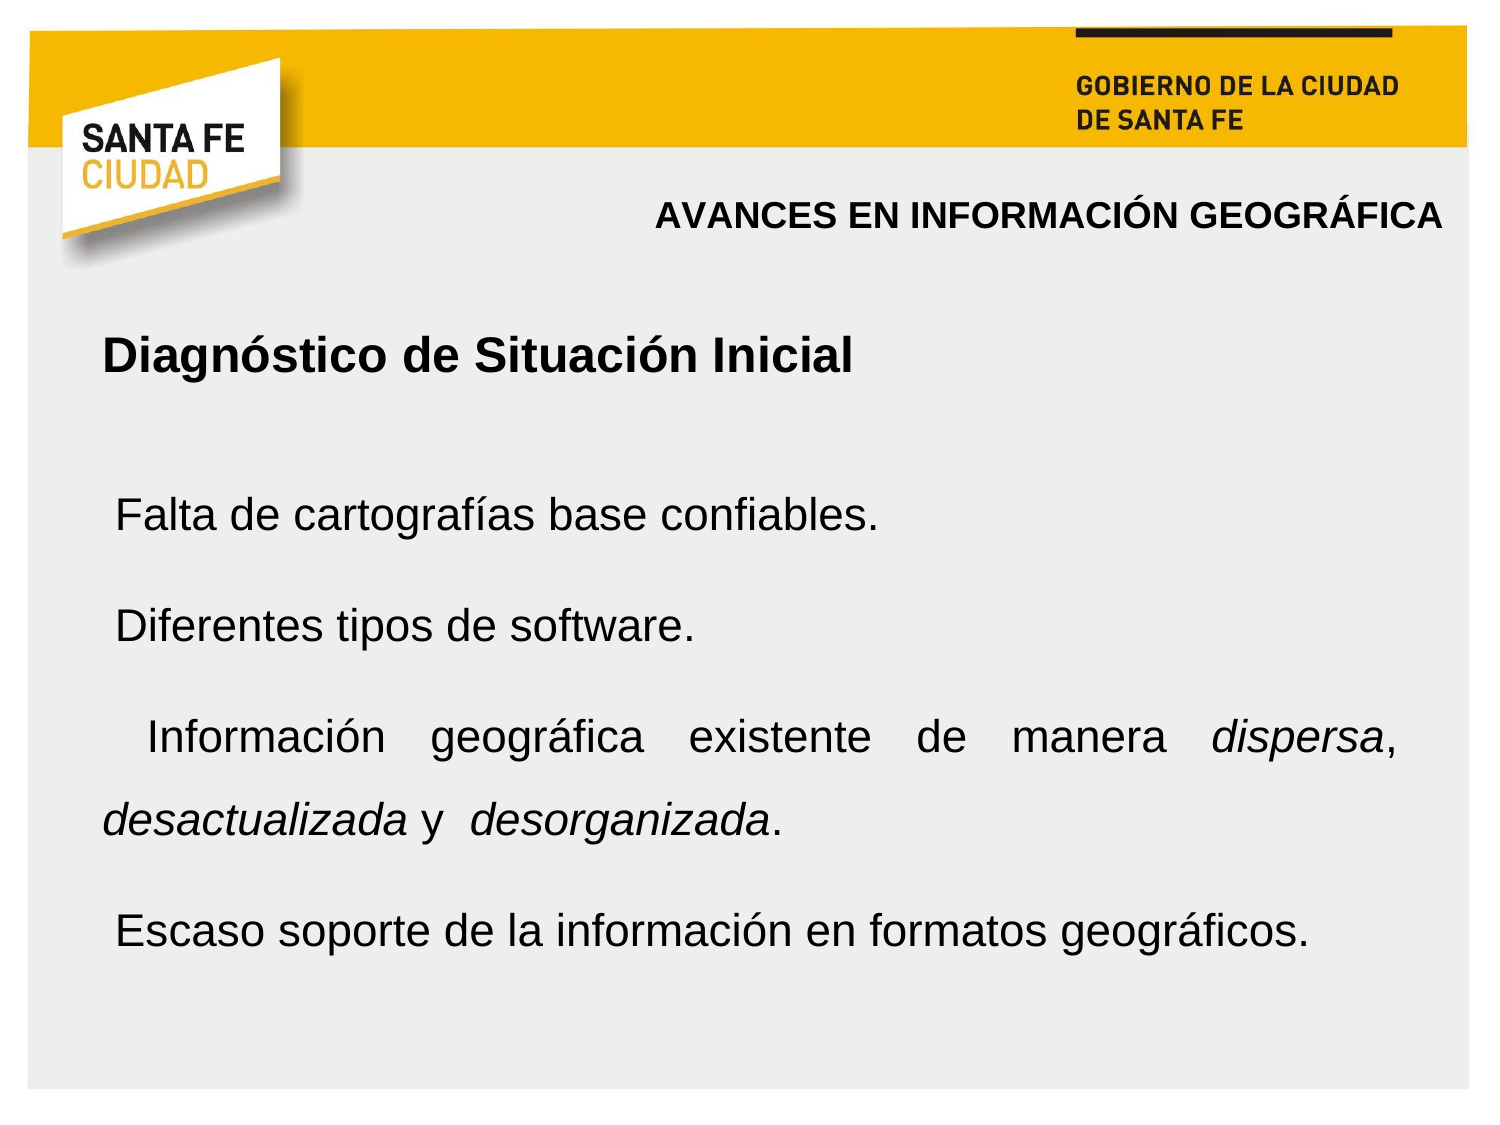

AVANCES EN INFORMACIÓN GEOGRÁFICA
Diagnóstico de Situación Inicial
 Falta de cartografías base confiables.
 Diferentes tipos de software.
 Información geográfica existente de manera dispersa, desactualizada y desorganizada.
 Escaso soporte de la información en formatos geográficos.